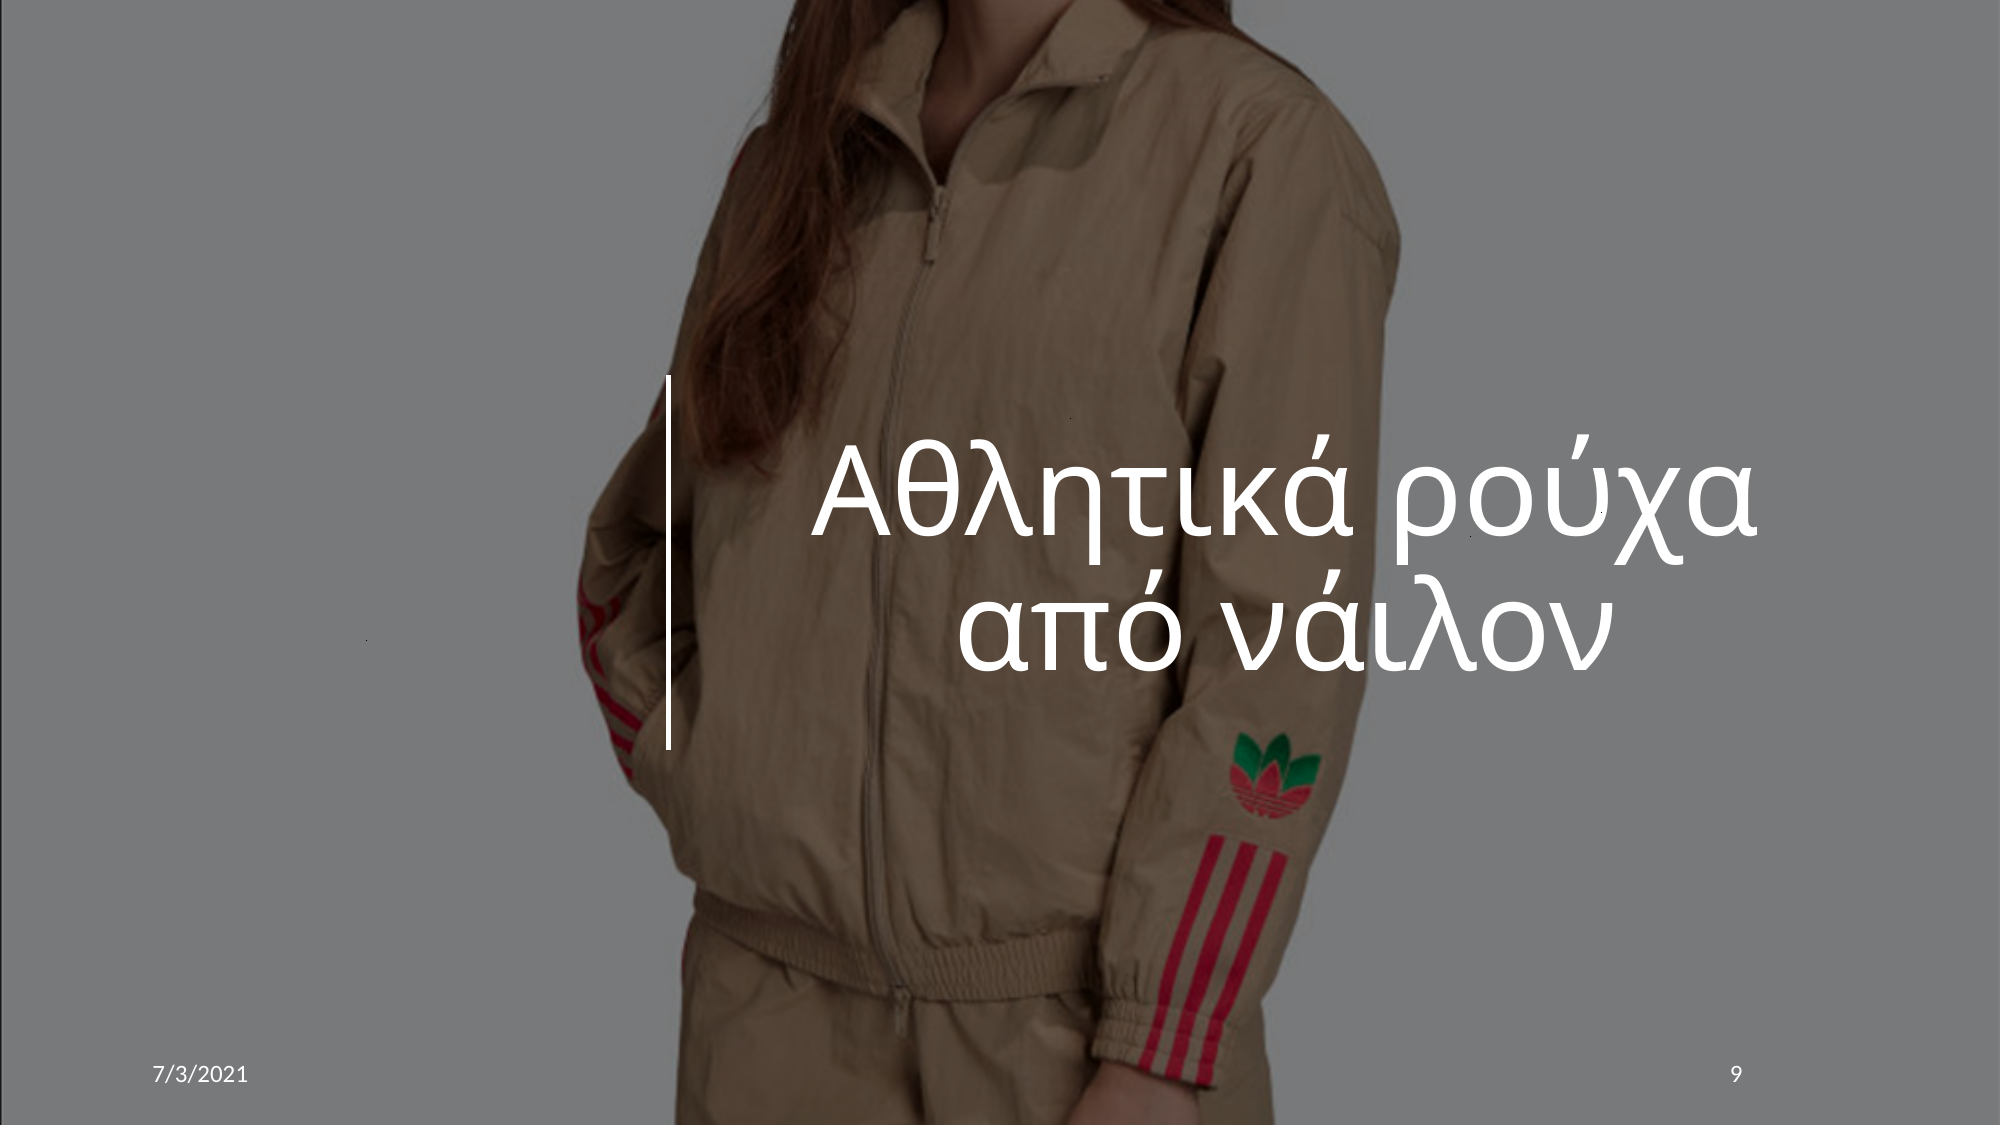

# Αθλητικά ρούχα από νάιλον
7/3/2021
8